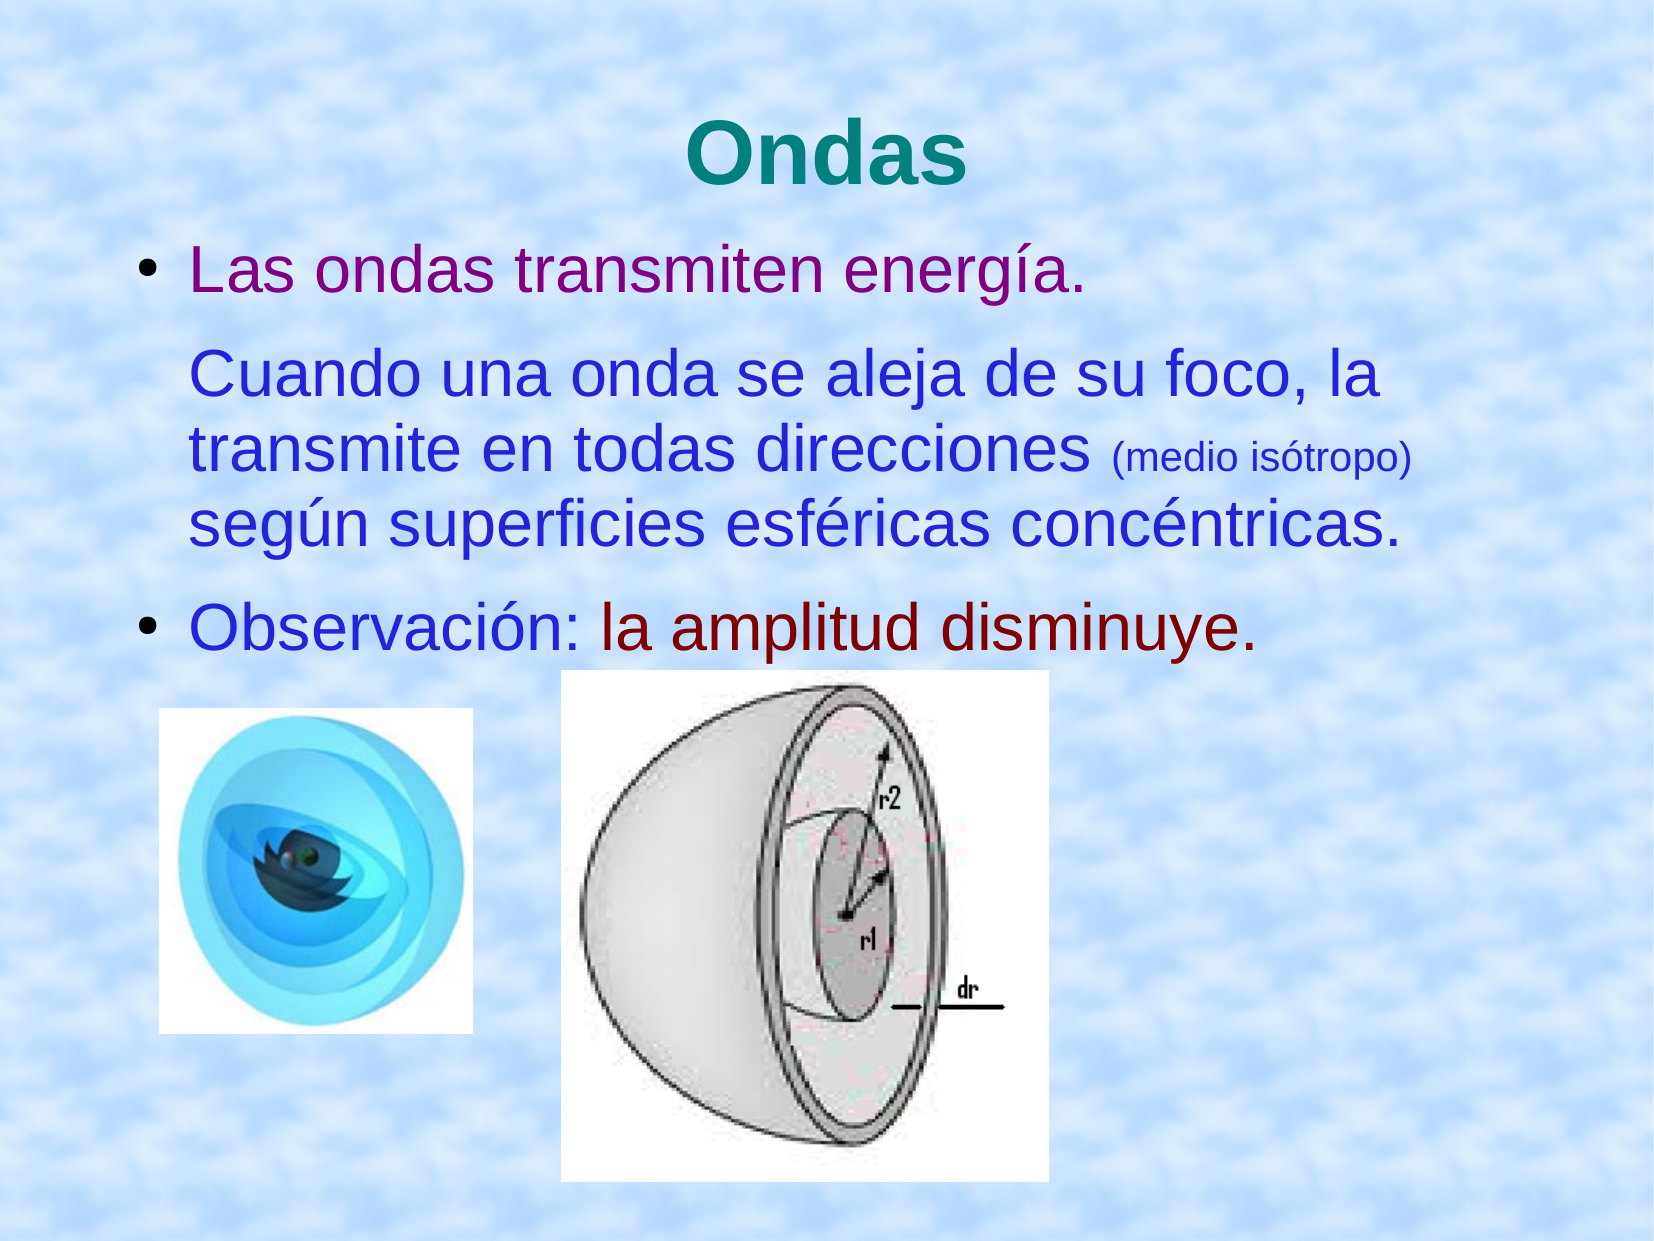

# Ondas
Las ondas transmiten energía.
Cuando una onda se aleja de su foco, la transmite en todas direcciones (medio isótropo) según superficies esféricas concéntricas.
Observación: la amplitud disminuye.